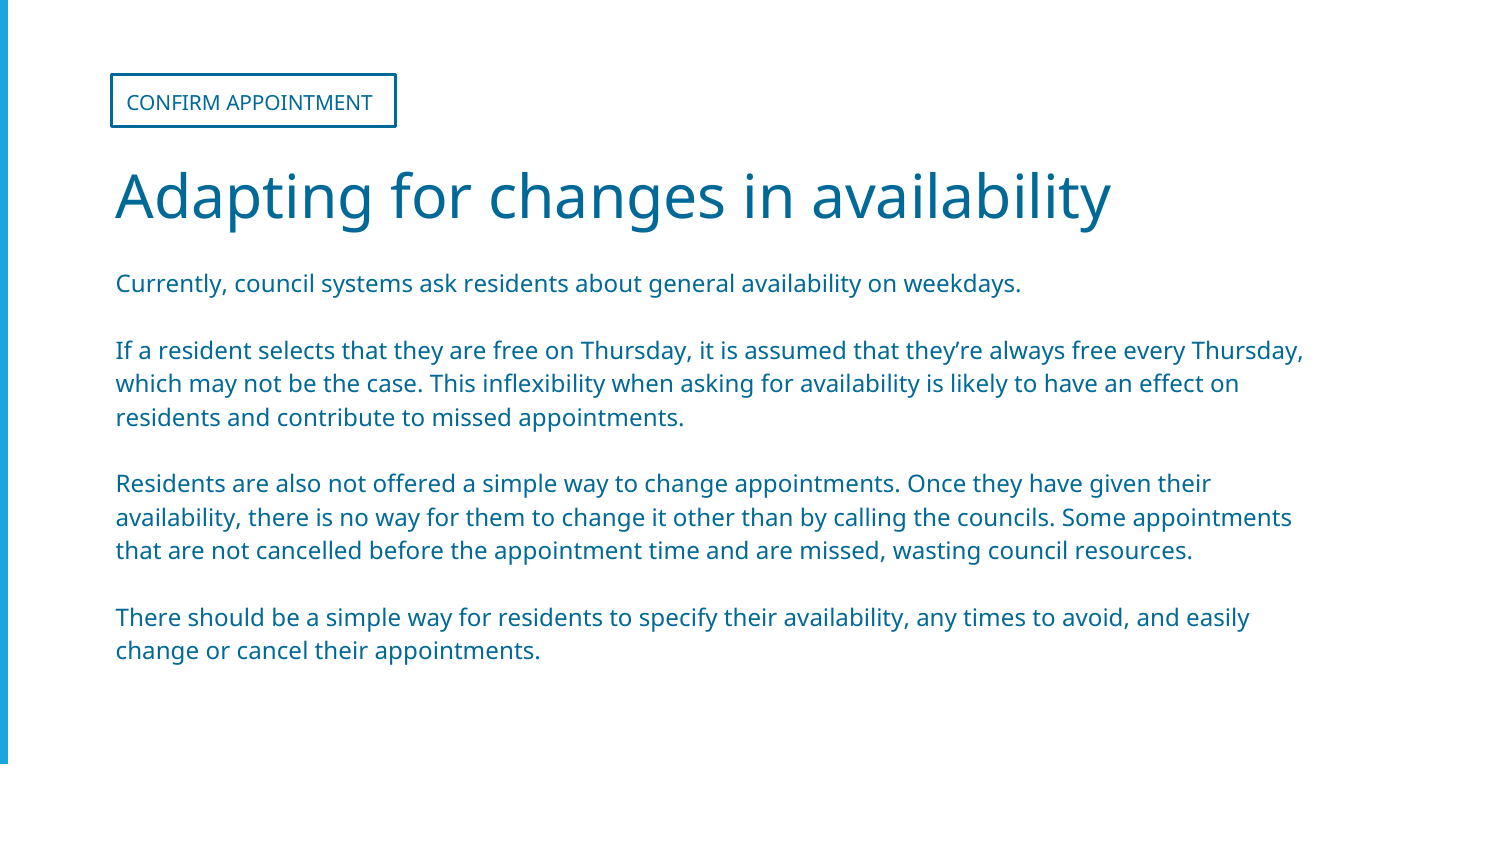

CONFIRM APPOINTMENT
# Adapting for changes in availability
Currently, council systems ask residents about general availability on weekdays.
If a resident selects that they are free on Thursday, it is assumed that they’re always free every Thursday, which may not be the case. This inflexibility when asking for availability is likely to have an effect on residents and contribute to missed appointments.
Residents are also not offered a simple way to change appointments. Once they have given their availability, there is no way for them to change it other than by calling the councils. Some appointments that are not cancelled before the appointment time and are missed, wasting council resources.
There should be a simple way for residents to specify their availability, any times to avoid, and easily change or cancel their appointments.